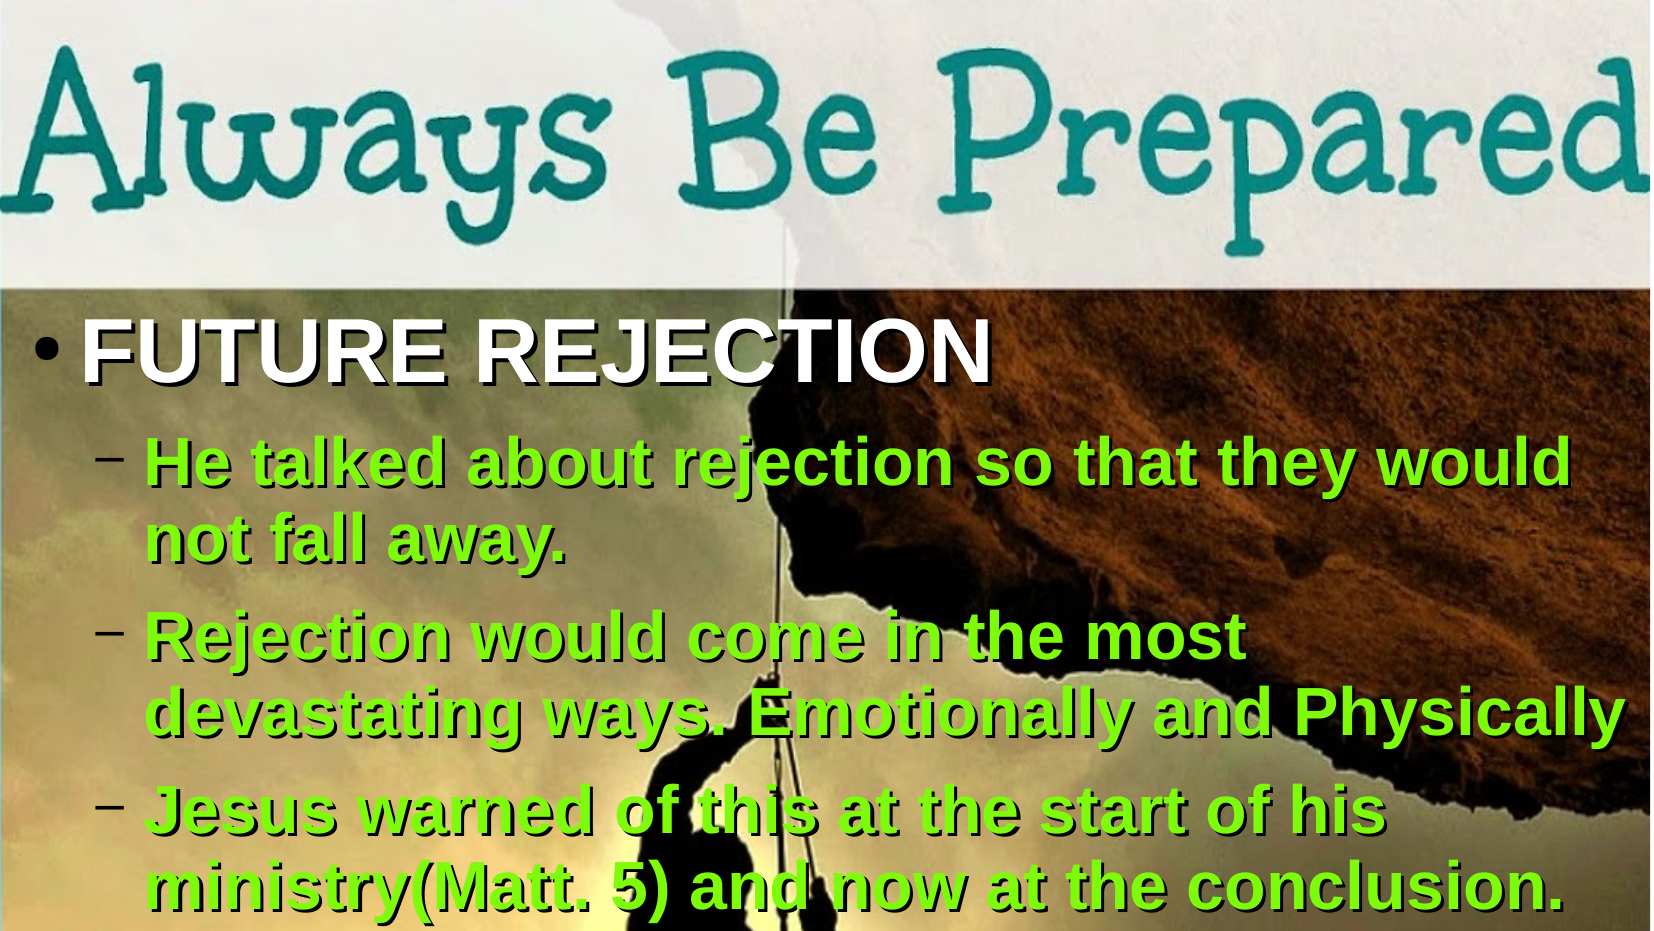

# FUTURE REJECTION
He talked about rejection so that they would not fall away.
Rejection would come in the most devastating ways. Emotionally and Physically
Jesus warned of this at the start of his ministry(Matt. 5) and now at the conclusion.